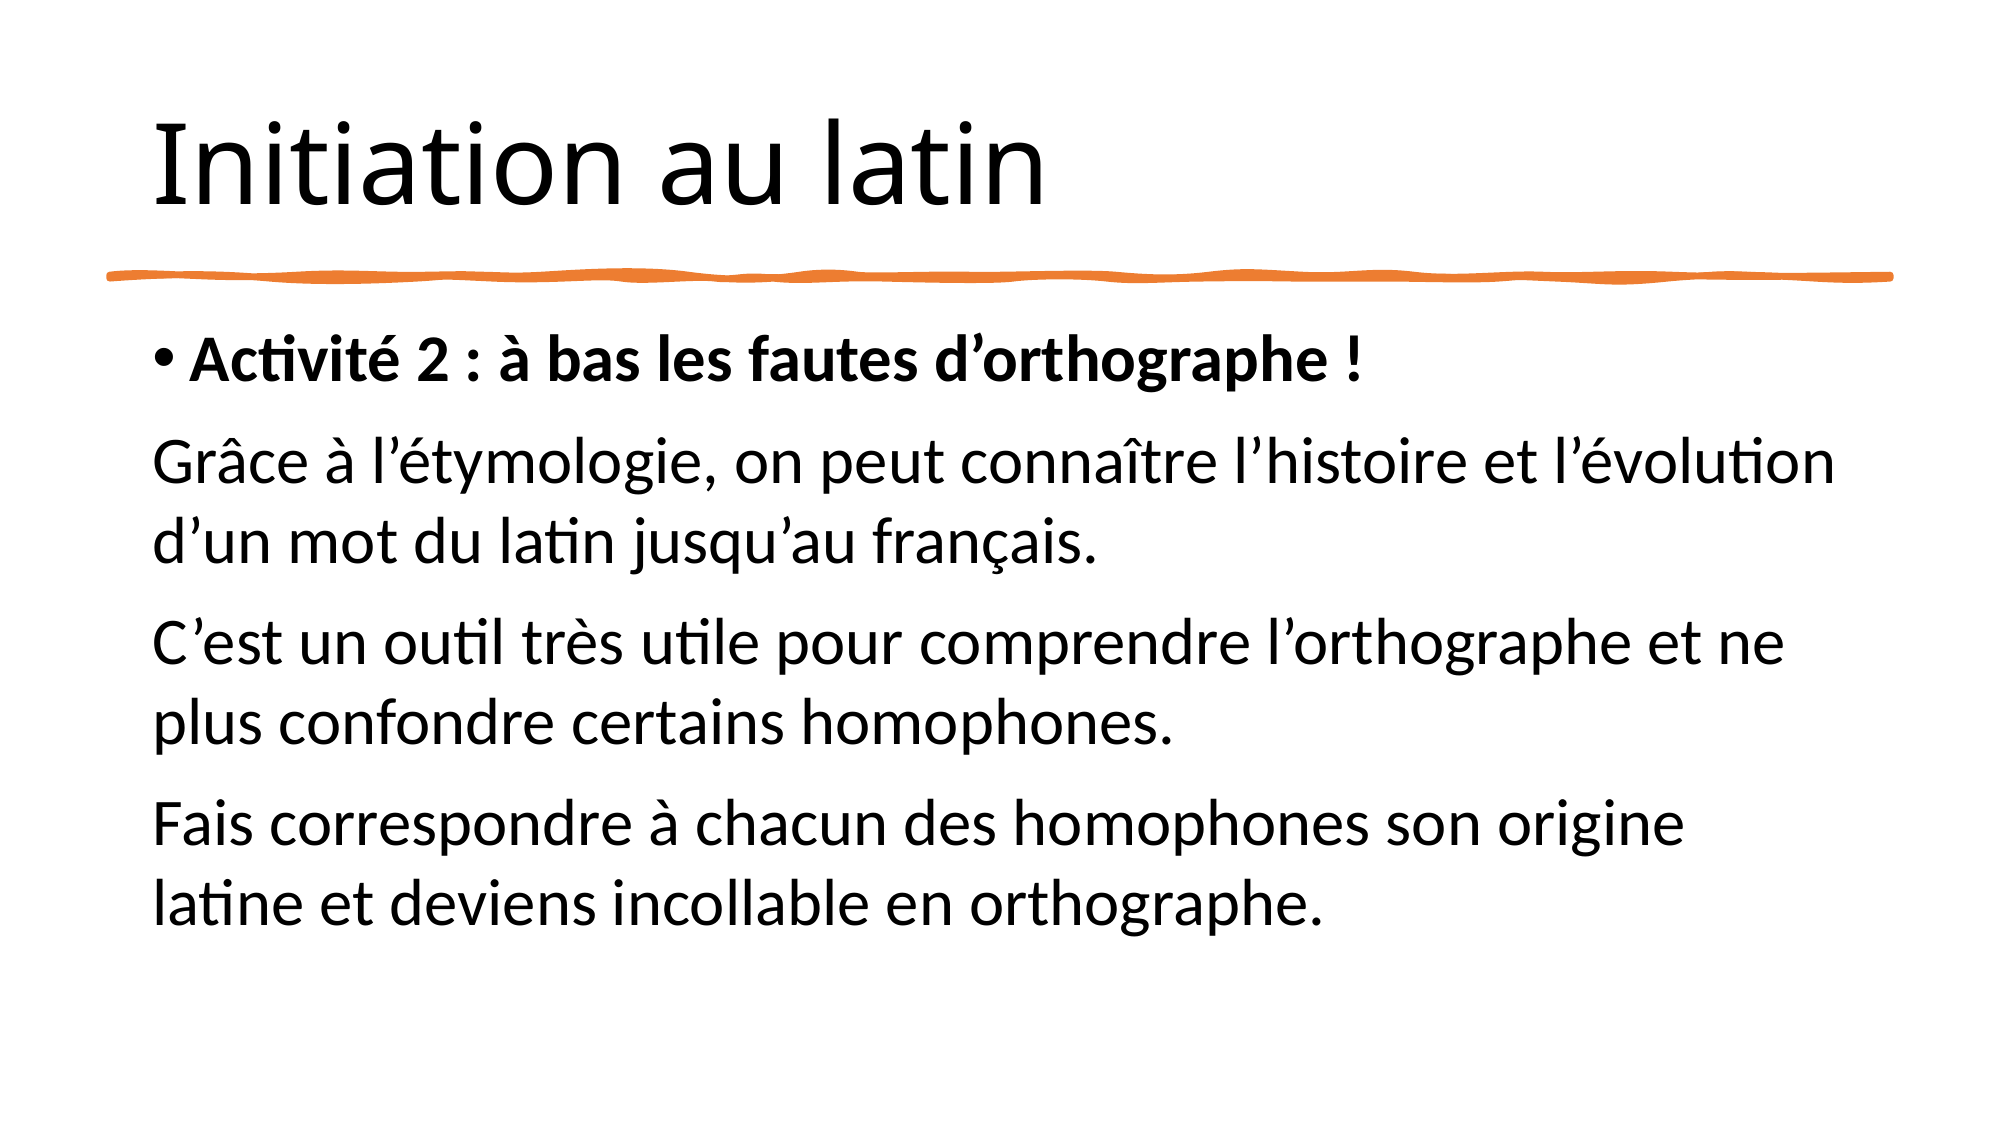

# Initiation au latin
Activité 2 : à bas les fautes d’orthographe !
Grâce à l’étymologie, on peut connaître l’histoire et l’évolution d’un mot du latin jusqu’au français.
C’est un outil très utile pour comprendre l’orthographe et ne plus confondre certains homophones.
Fais correspondre à chacun des homophones son origine latine et deviens incollable en orthographe.